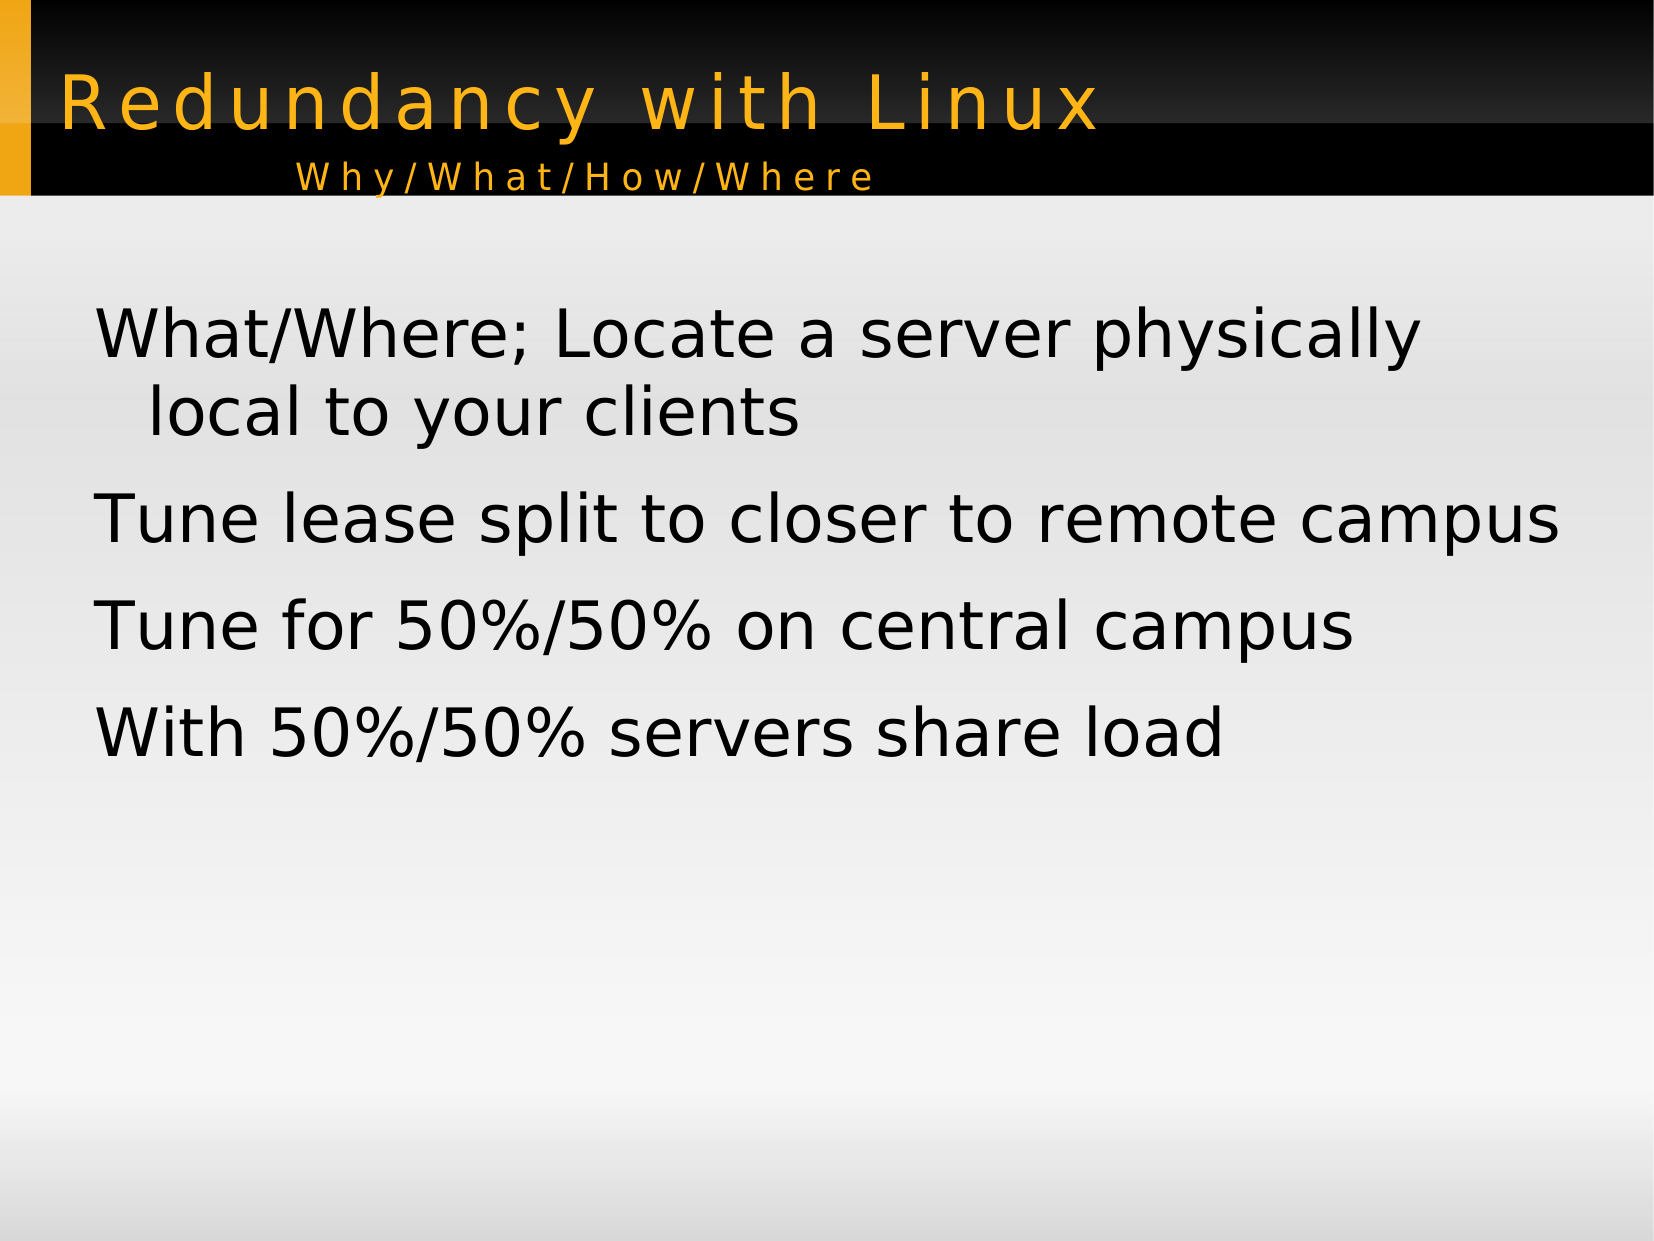

# Redundancy with Linux
Why/What/How/Where
What/Where; Locate a server physically local to your clients
Tune lease split to closer to remote campus
Tune for 50%/50% on central campus
With 50%/50% servers share load